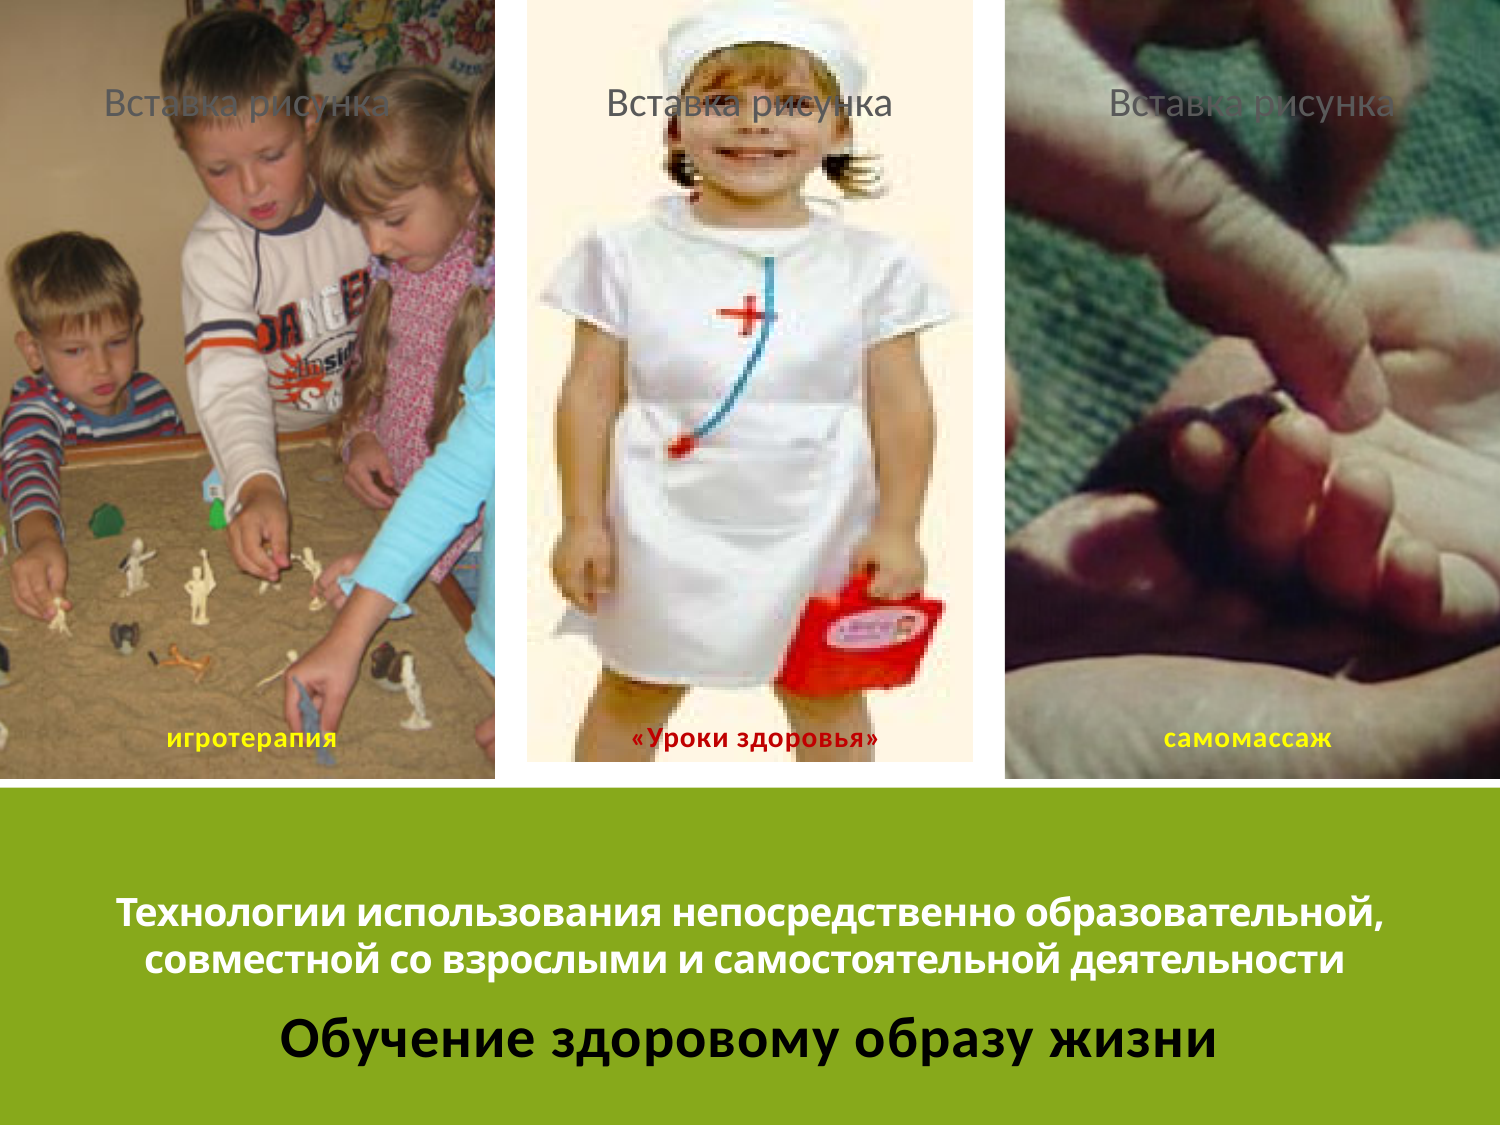

Вставка рисунка
Вставка рисунка
Вставка рисунка
игротерапия
«Уроки здоровья»
самомассаж
# Технологии использования непосредственно образовательной, совместной со взрослыми и самостоятельной деятельности
Обучение здоровому образу жизни